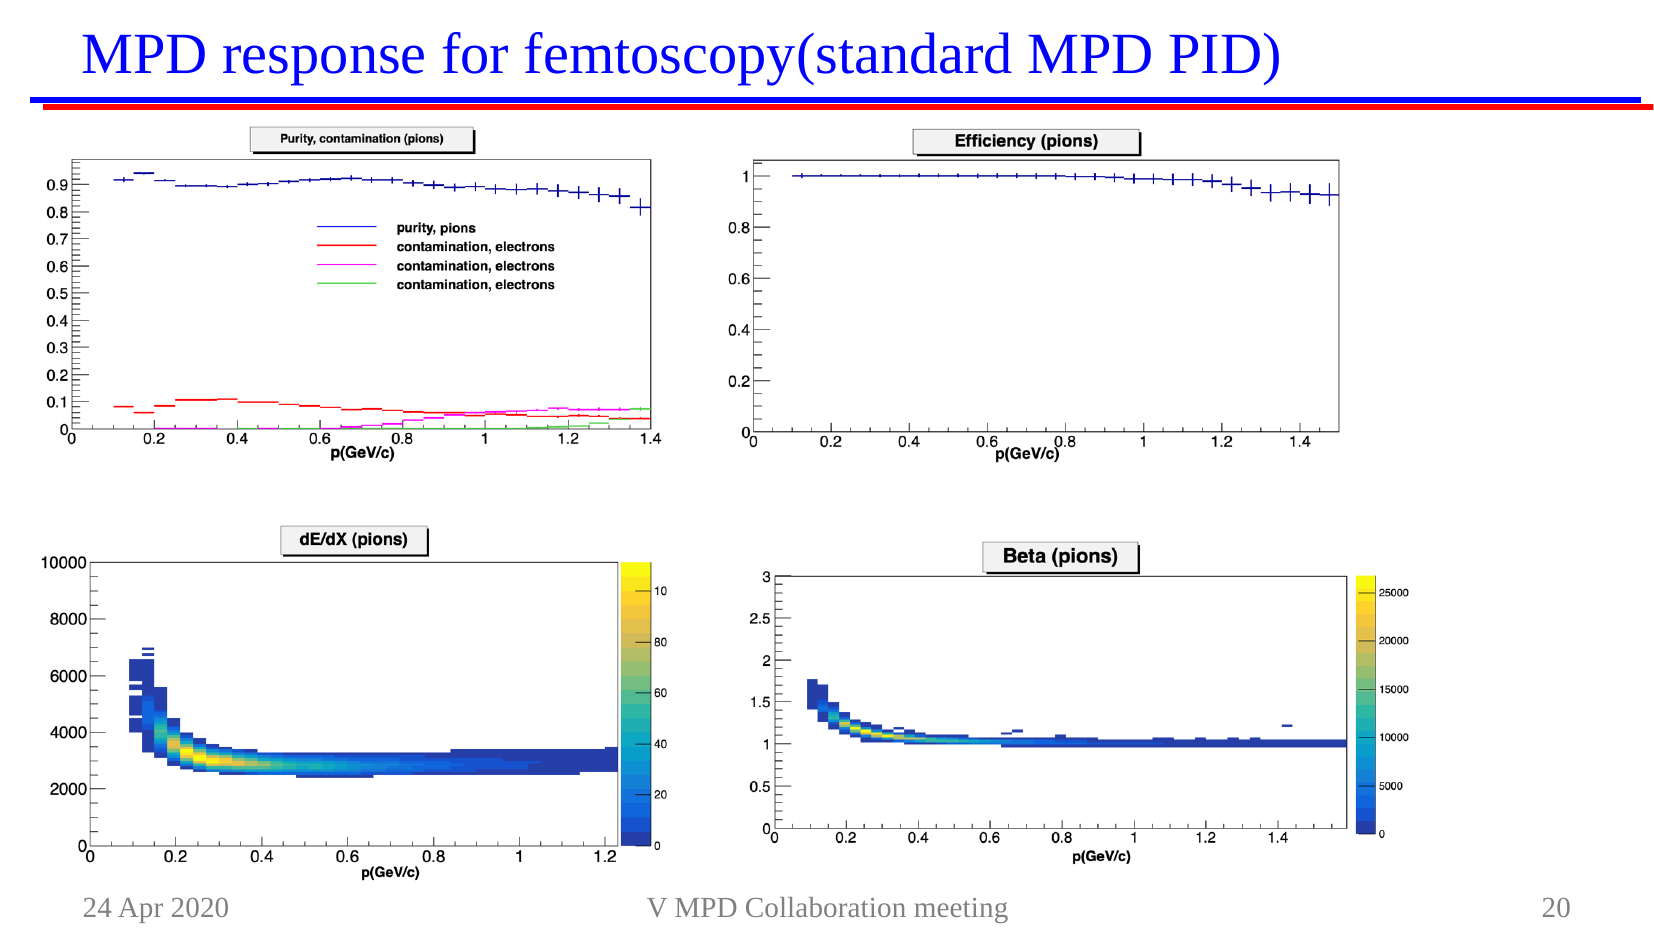

# MPD response for femtoscopy(standard MPD PID)
24 Apr 2020
V MPD Collaboration meeting
20